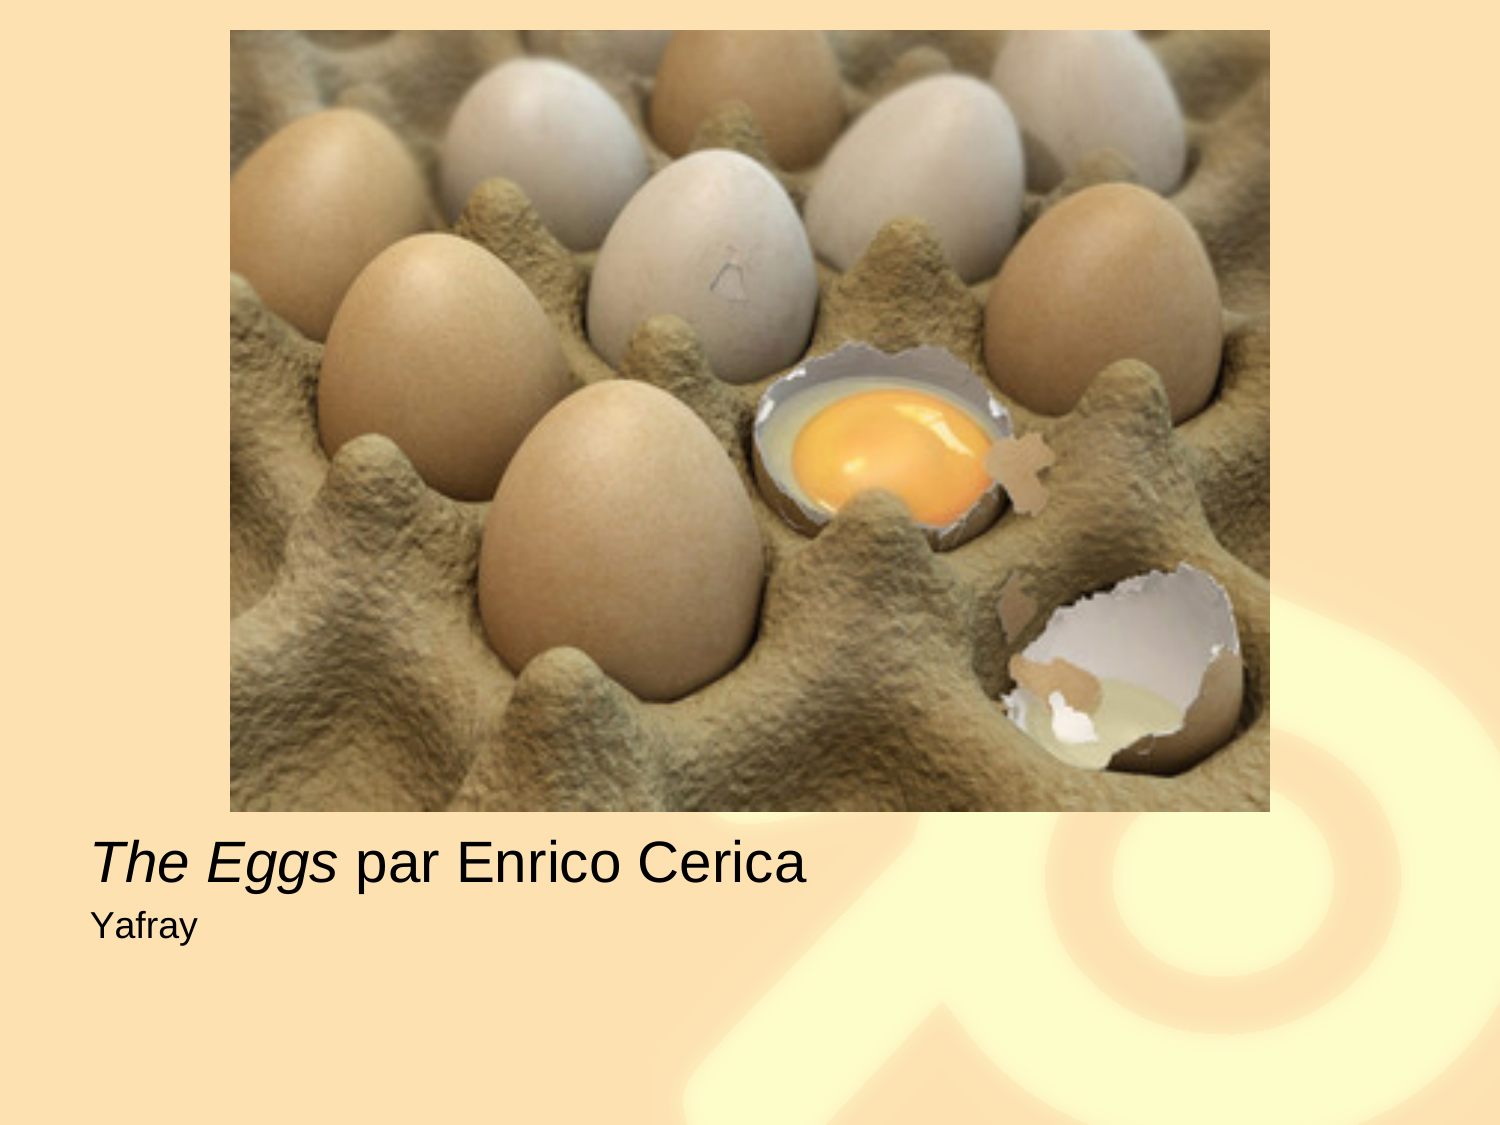

# The Eggs par Enrico Cerica
Yafray